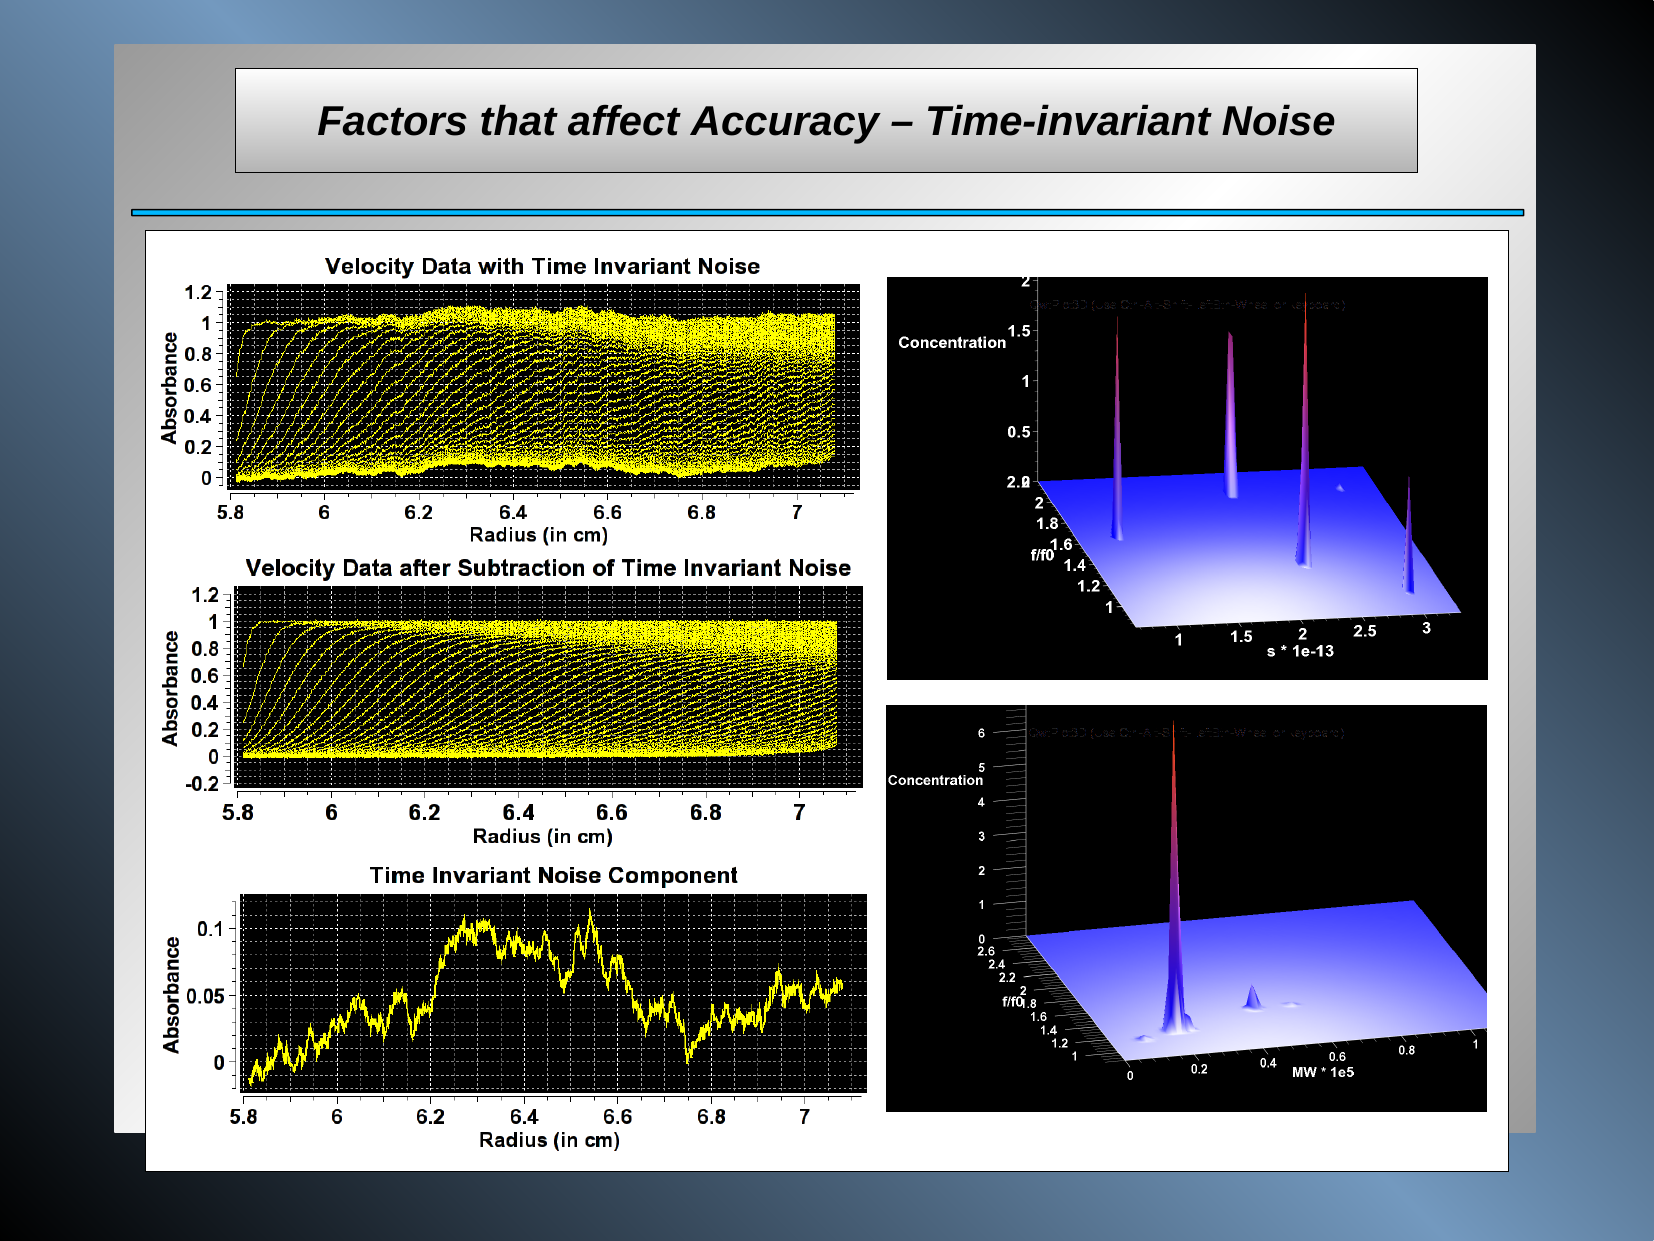

Factors that affect Accuracy – Time-invariant Noise